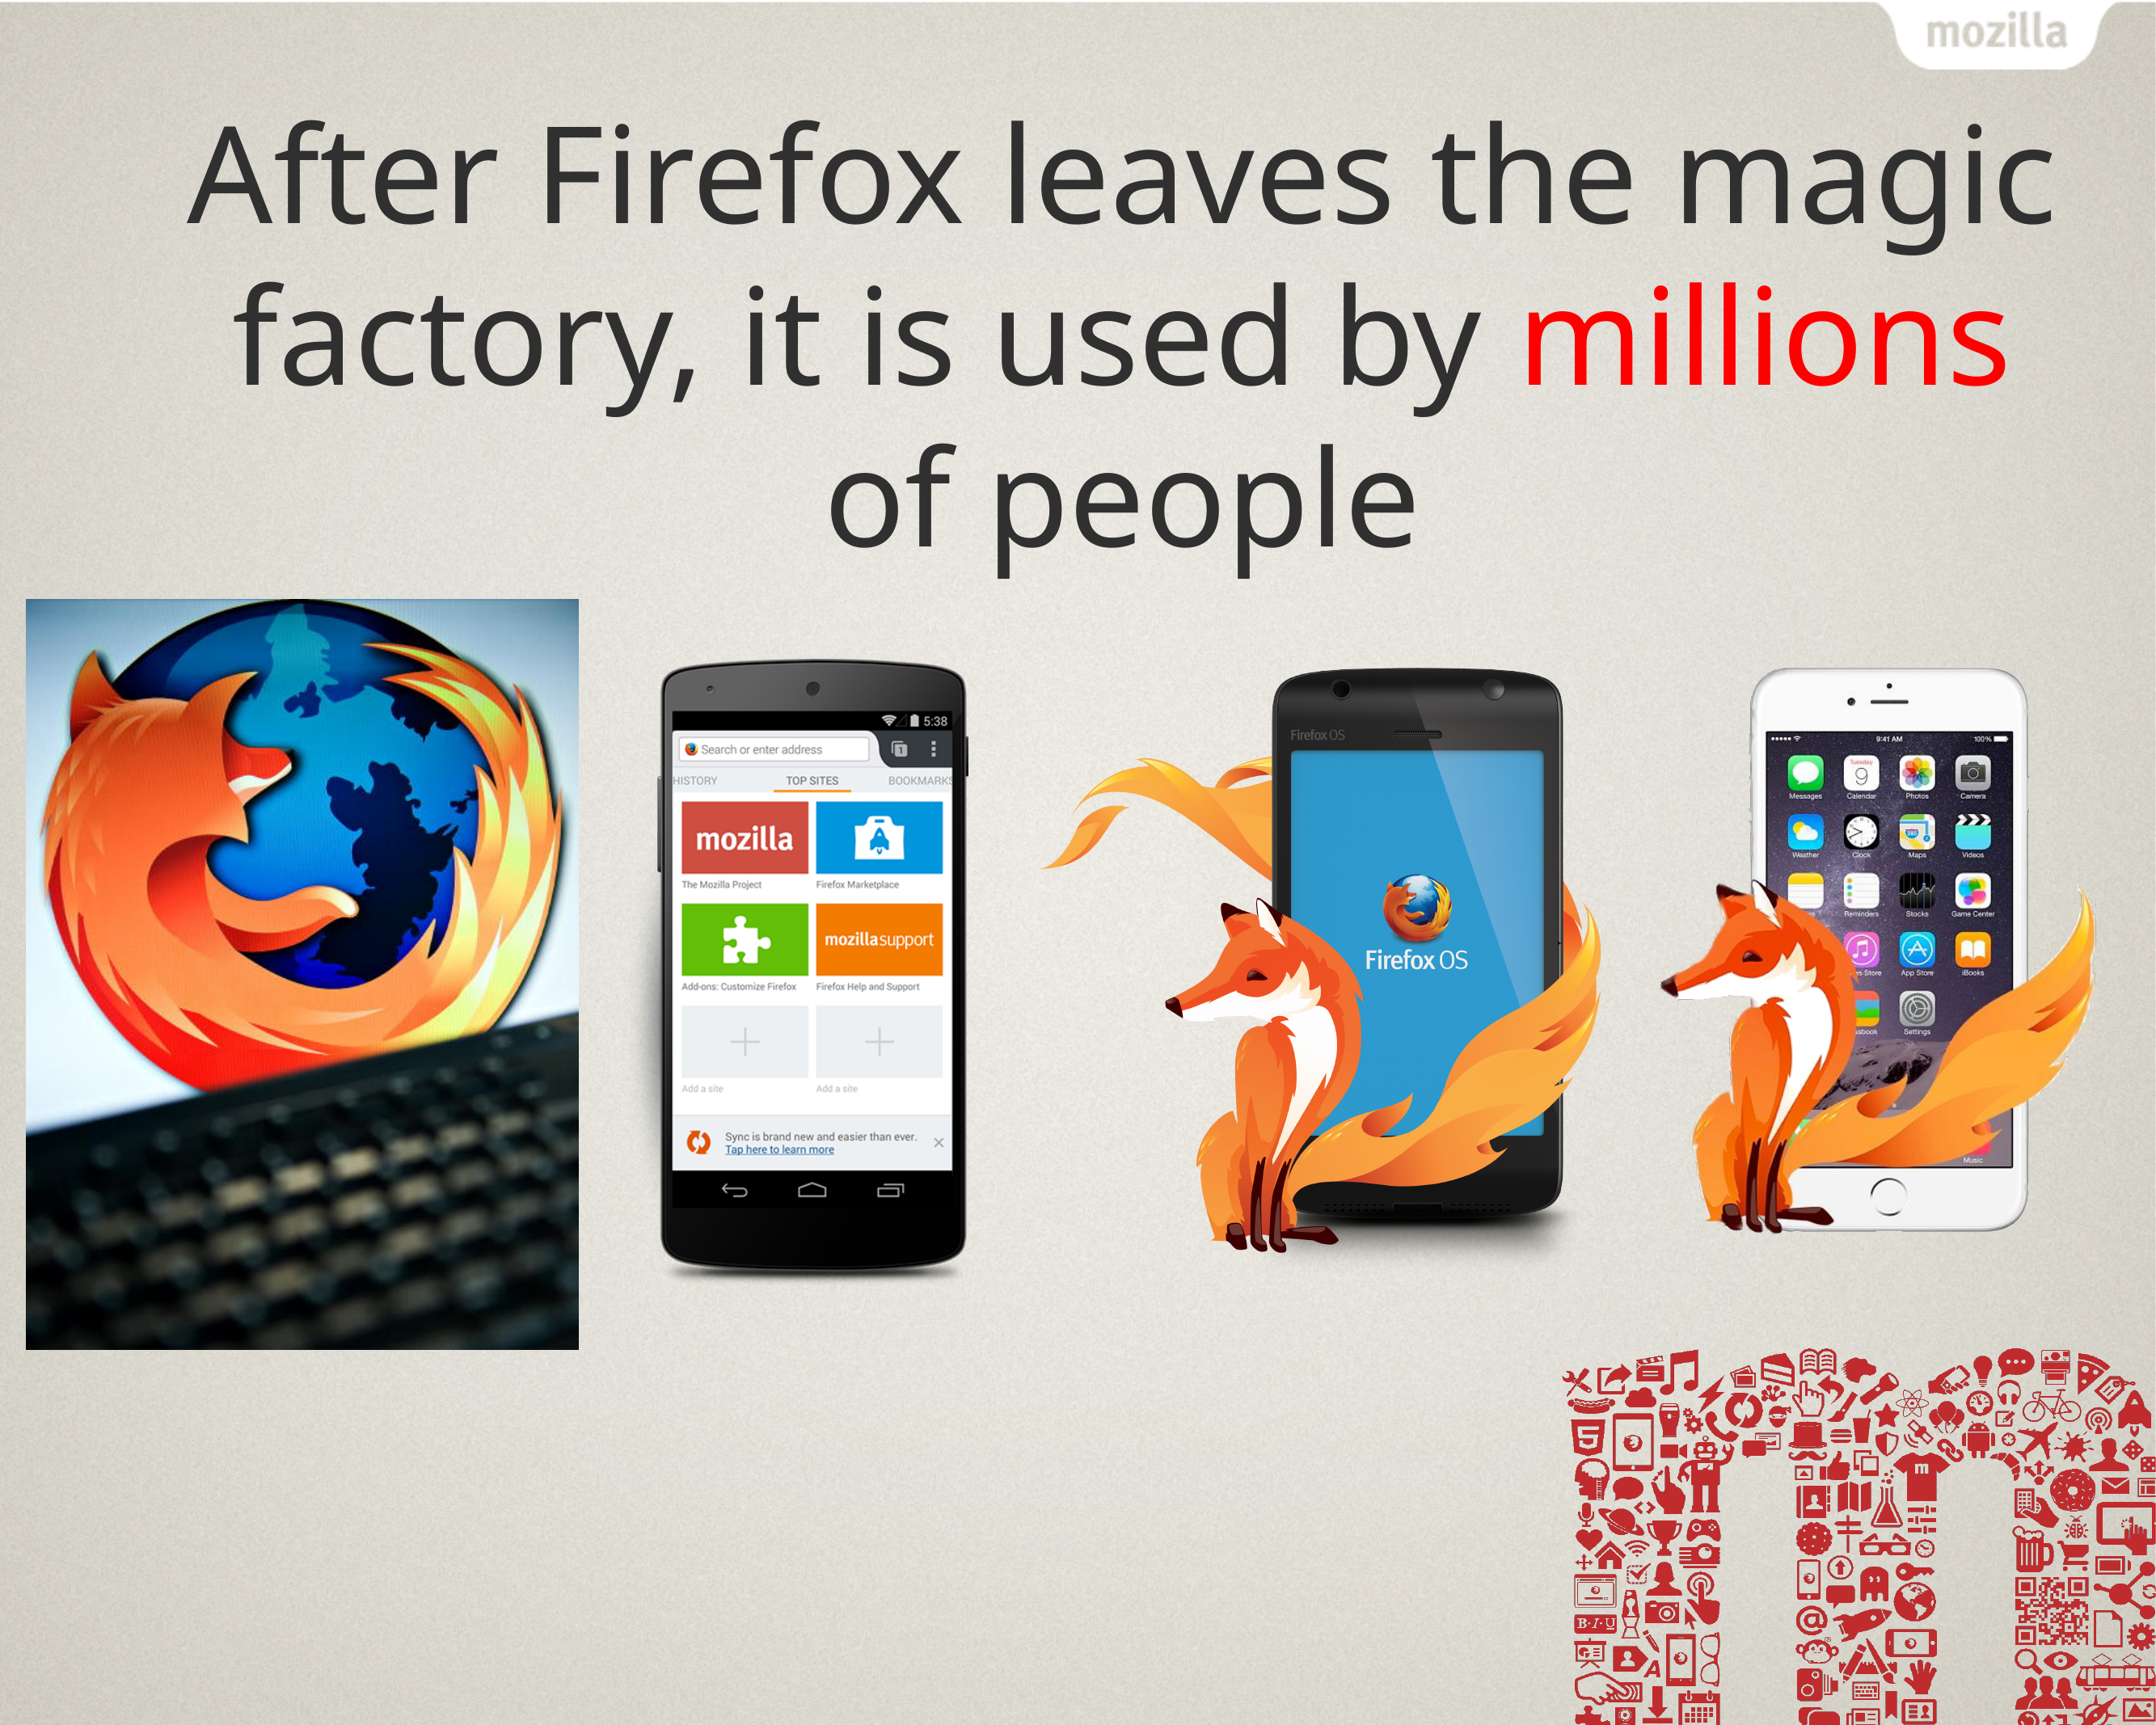

# After Firefox leaves the magic factory, it is used by millions of people